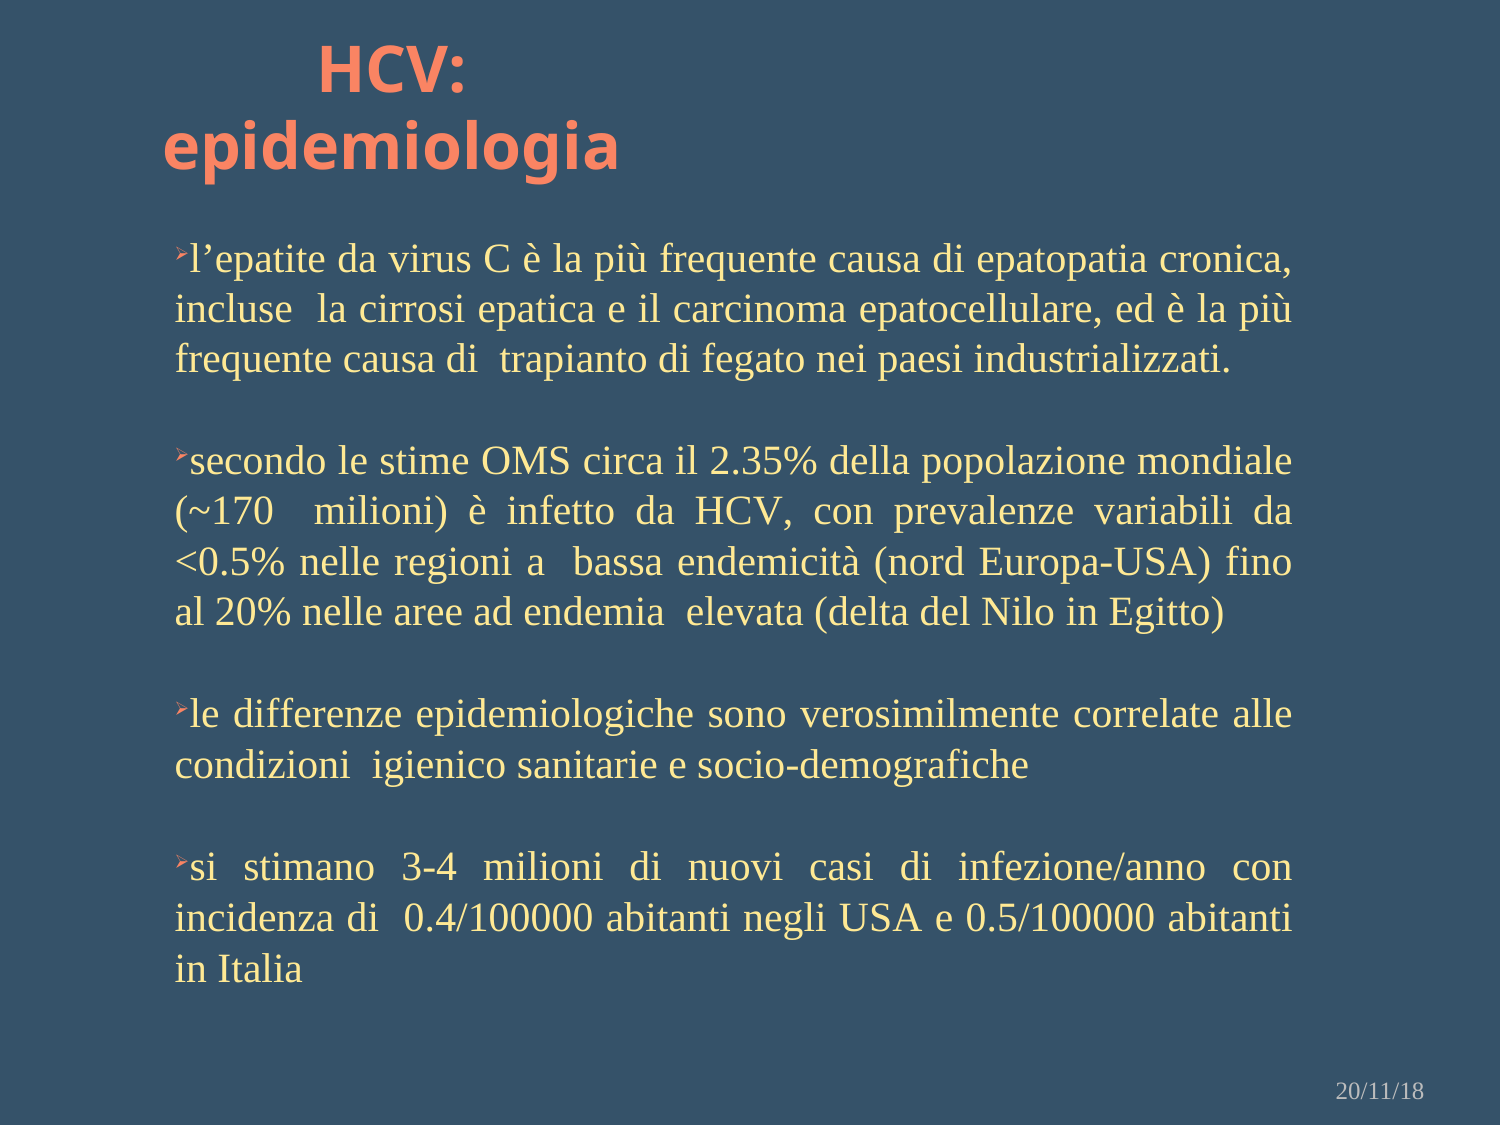

HCV: epidemiologia
l’epatite da virus C è la più frequente causa di epatopatia cronica, incluse la cirrosi epatica e il carcinoma epatocellulare, ed è la più frequente causa di trapianto di fegato nei paesi industrializzati.
secondo le stime OMS circa il 2.35% della popolazione mondiale (~170 milioni) è infetto da HCV, con prevalenze variabili da <0.5% nelle regioni a bassa endemicità (nord Europa-USA) fino al 20% nelle aree ad endemia elevata (delta del Nilo in Egitto)
le differenze epidemiologiche sono verosimilmente correlate alle condizioni igienico sanitarie e socio-demografiche
si stimano 3-4 milioni di nuovi casi di infezione/anno con incidenza di 0.4/100000 abitanti negli USA e 0.5/100000 abitanti in Italia
20/11/18